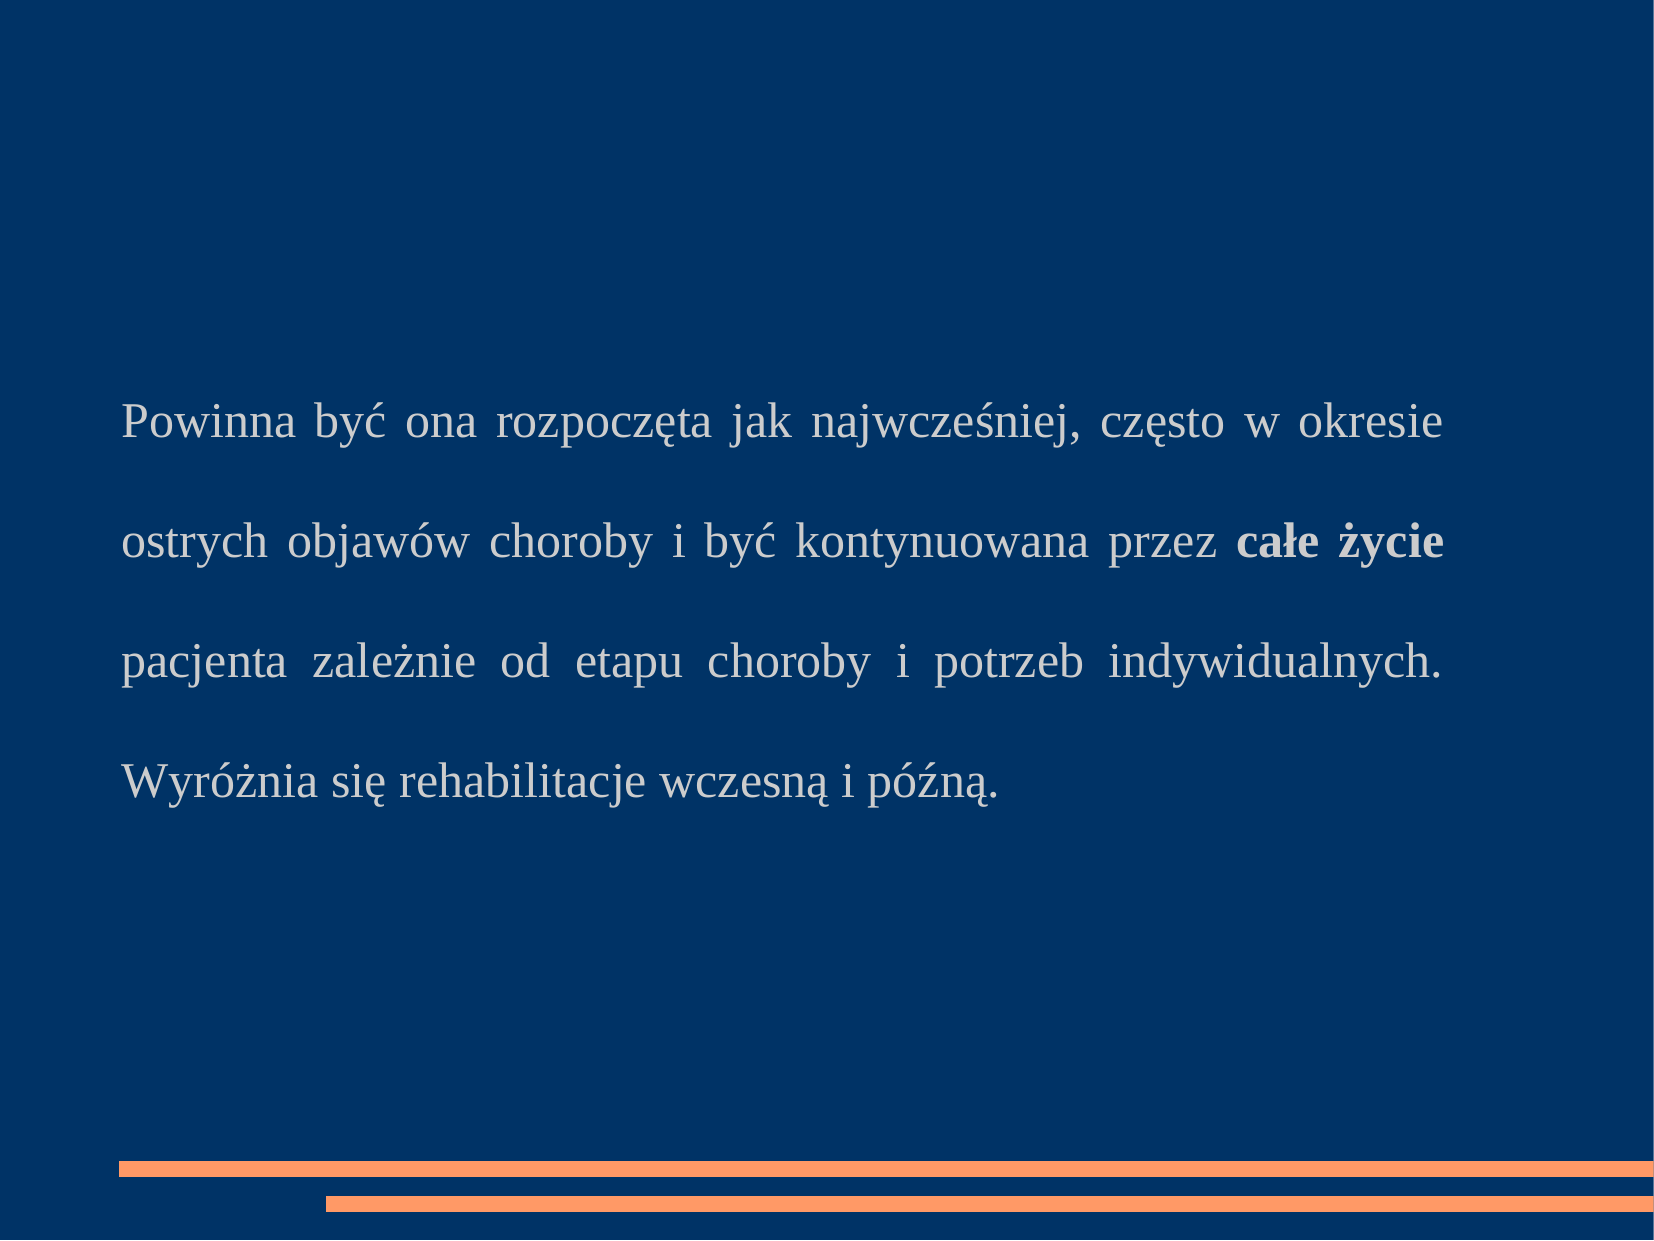

# Powinna być ona rozpoczęta jak najwcześniej, często w okresie ostrych objawów choroby i być kontynuowana przez całe życie pacjenta zależnie od etapu choroby i potrzeb indywidualnych. Wyróżnia się rehabilitacje wczesną i późną.